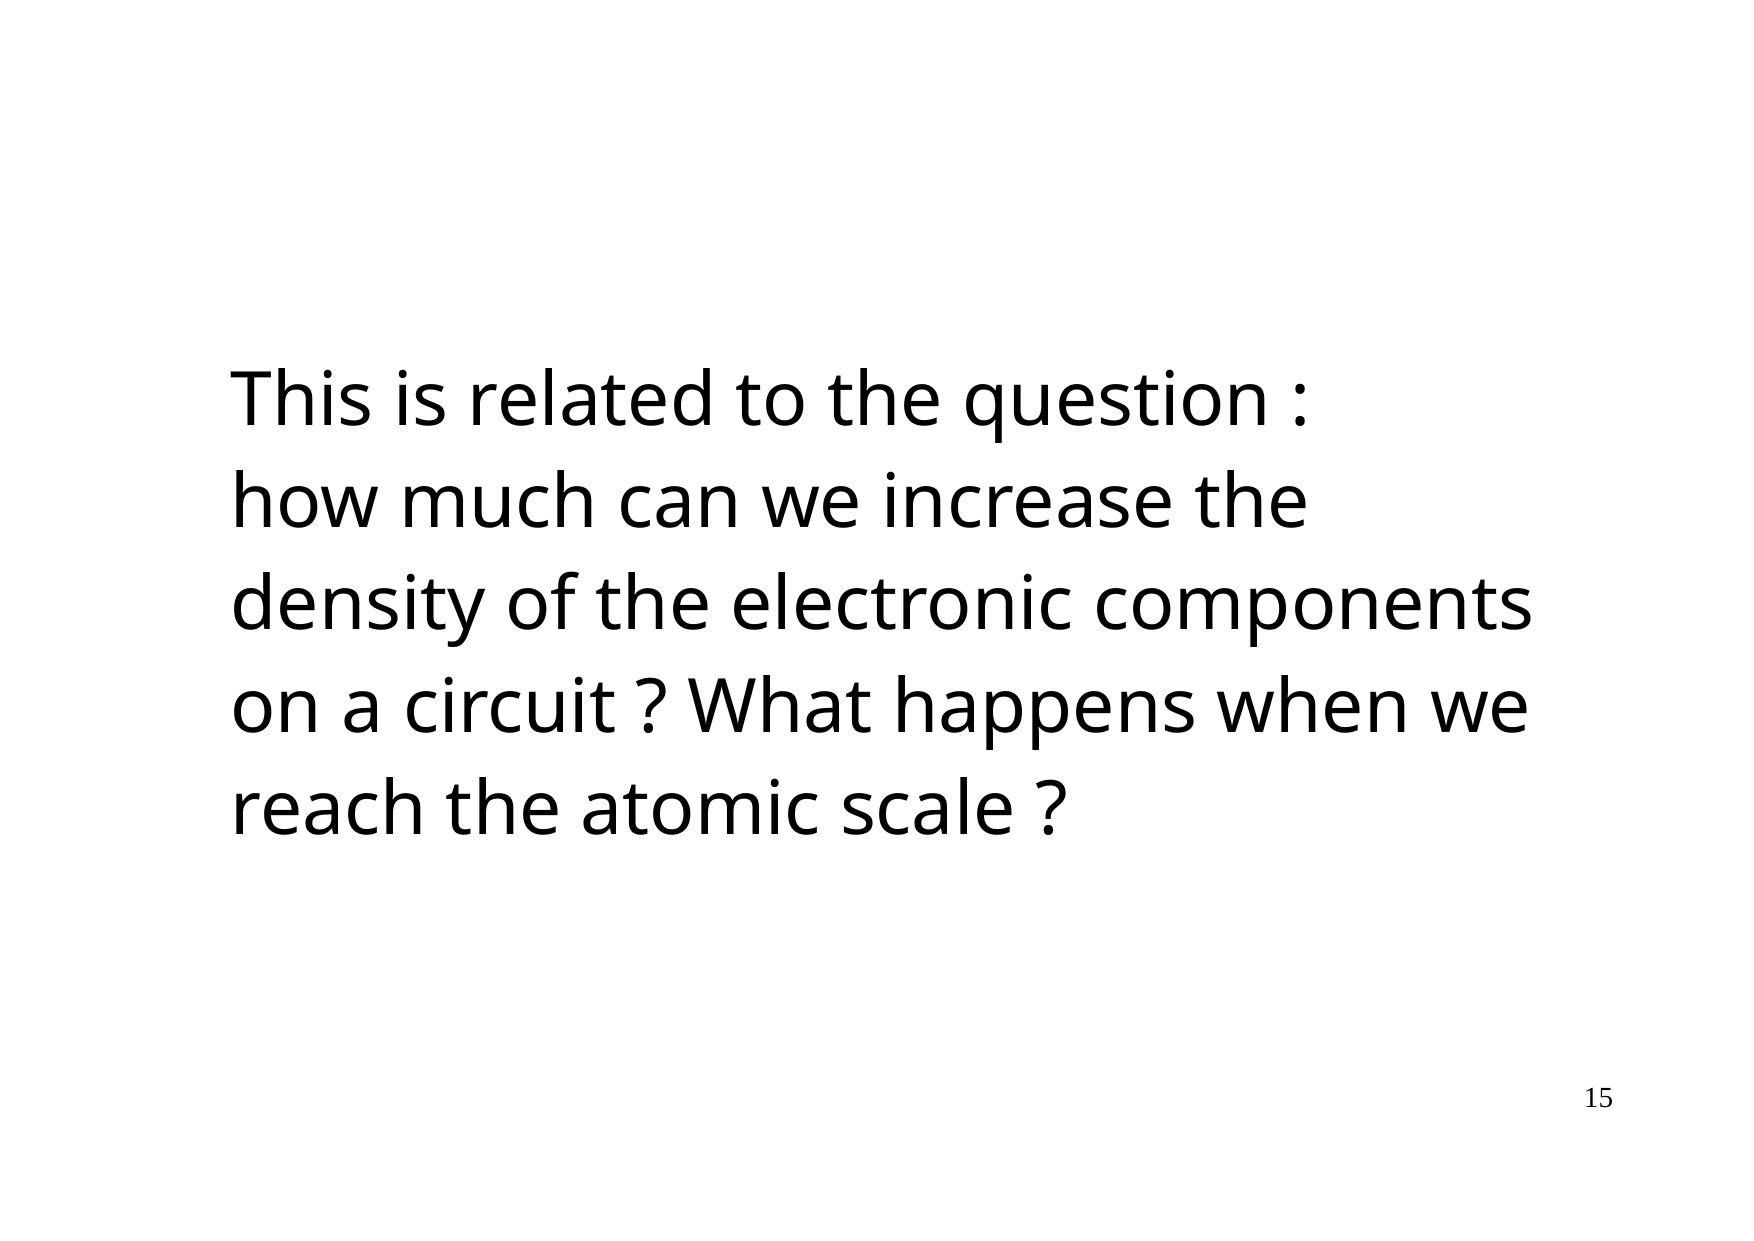

This is related to the question :
how much can we increase the
density of the electronic components
on a circuit ? What happens when we
reach the atomic scale ?
15